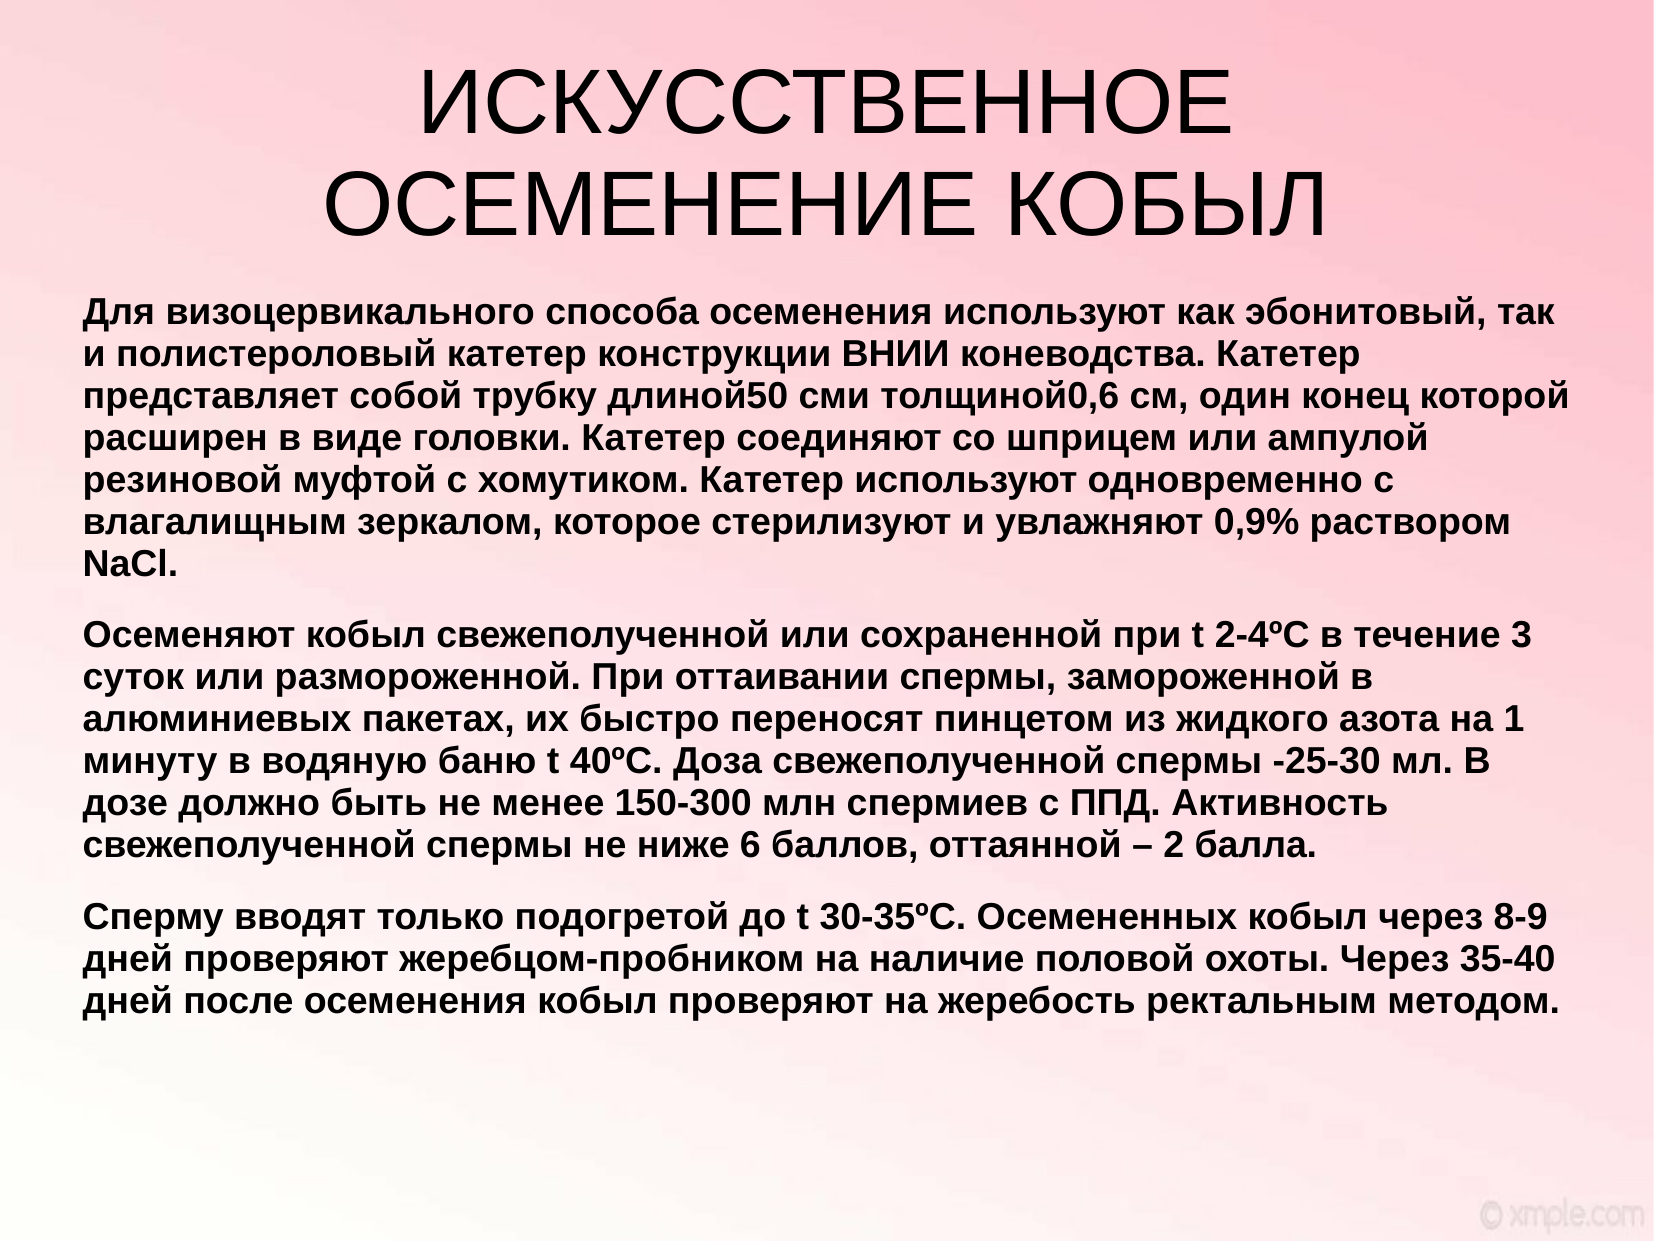

# ИСКУССТВЕННОЕ ОСЕМЕНЕНИЕ КОБЫЛ
Для визоцервикального способа осеменения используют как эбонитовый, так и полистероловый катетер конструкции ВНИИ коневодства. Катетер представляет собой трубку длиной50 сми толщиной0,6 см, один конец которой расширен в виде головки. Катетер соединяют со шприцем или ампулой резиновой муфтой с хомутиком. Катетер используют одновременно с влагалищным зеркалом, которое стерилизуют и увлажняют 0,9% раствором NaСl.
Осеменяют кобыл свежеполученной или сохраненной при t 2-4ºС в течение 3 суток или размороженной. При оттаивании спермы, замороженной в алюминиевых пакетах, их быстро переносят пинцетом из жидкого азота на 1 минуту в водяную баню t 40ºС. Доза свежеполученной спермы -25-30 мл. В дозе должно быть не менее 150-300 млн спермиев с ППД. Активность свежеполученной спермы не ниже 6 баллов, оттаянной – 2 балла.
Сперму вводят только подогретой до t 30-35ºС. Осемененных кобыл через 8-9 дней проверяют жеребцом-пробником на наличие половой охоты. Через 35-40 дней после осеменения кобыл проверяют на жеребость ректальным методом.